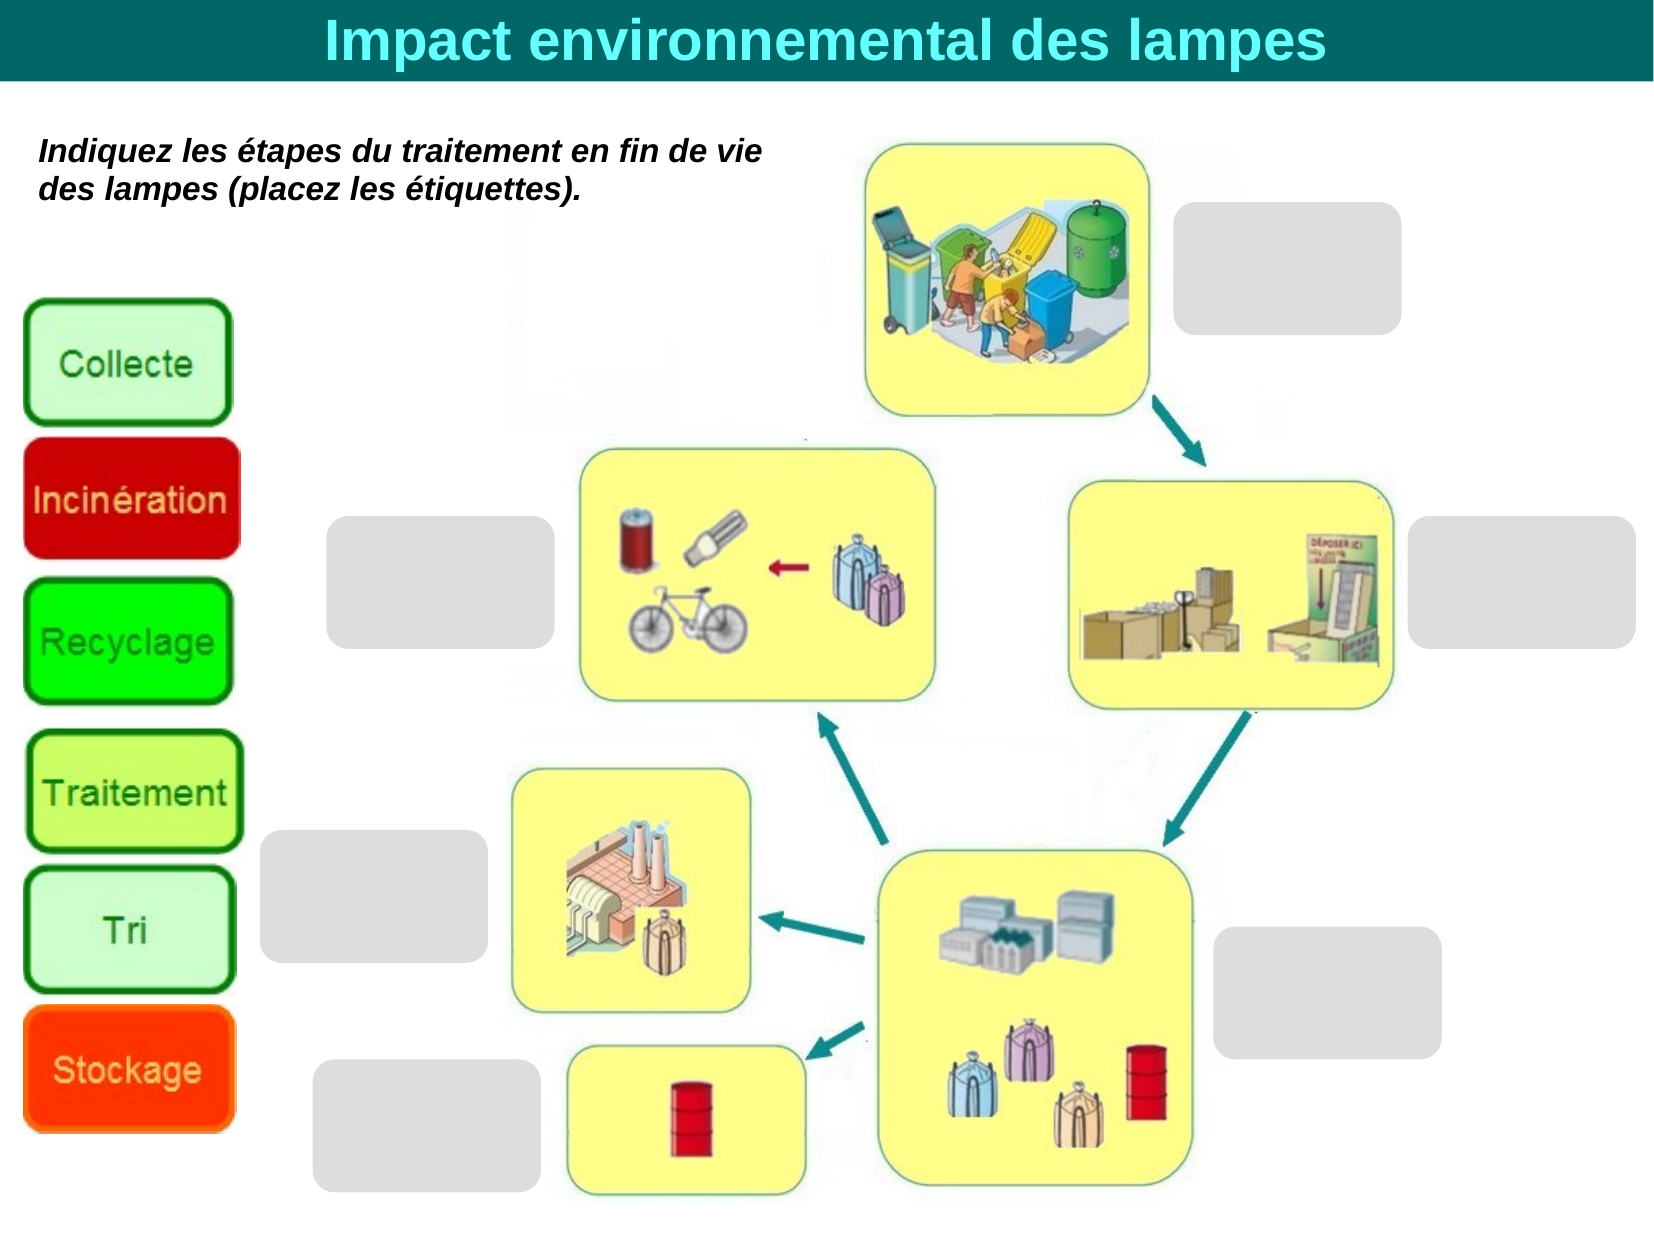

Impact environnemental des lampes
Indiquez les étapes du traitement en fin de vie des lampes (placez les étiquettes).